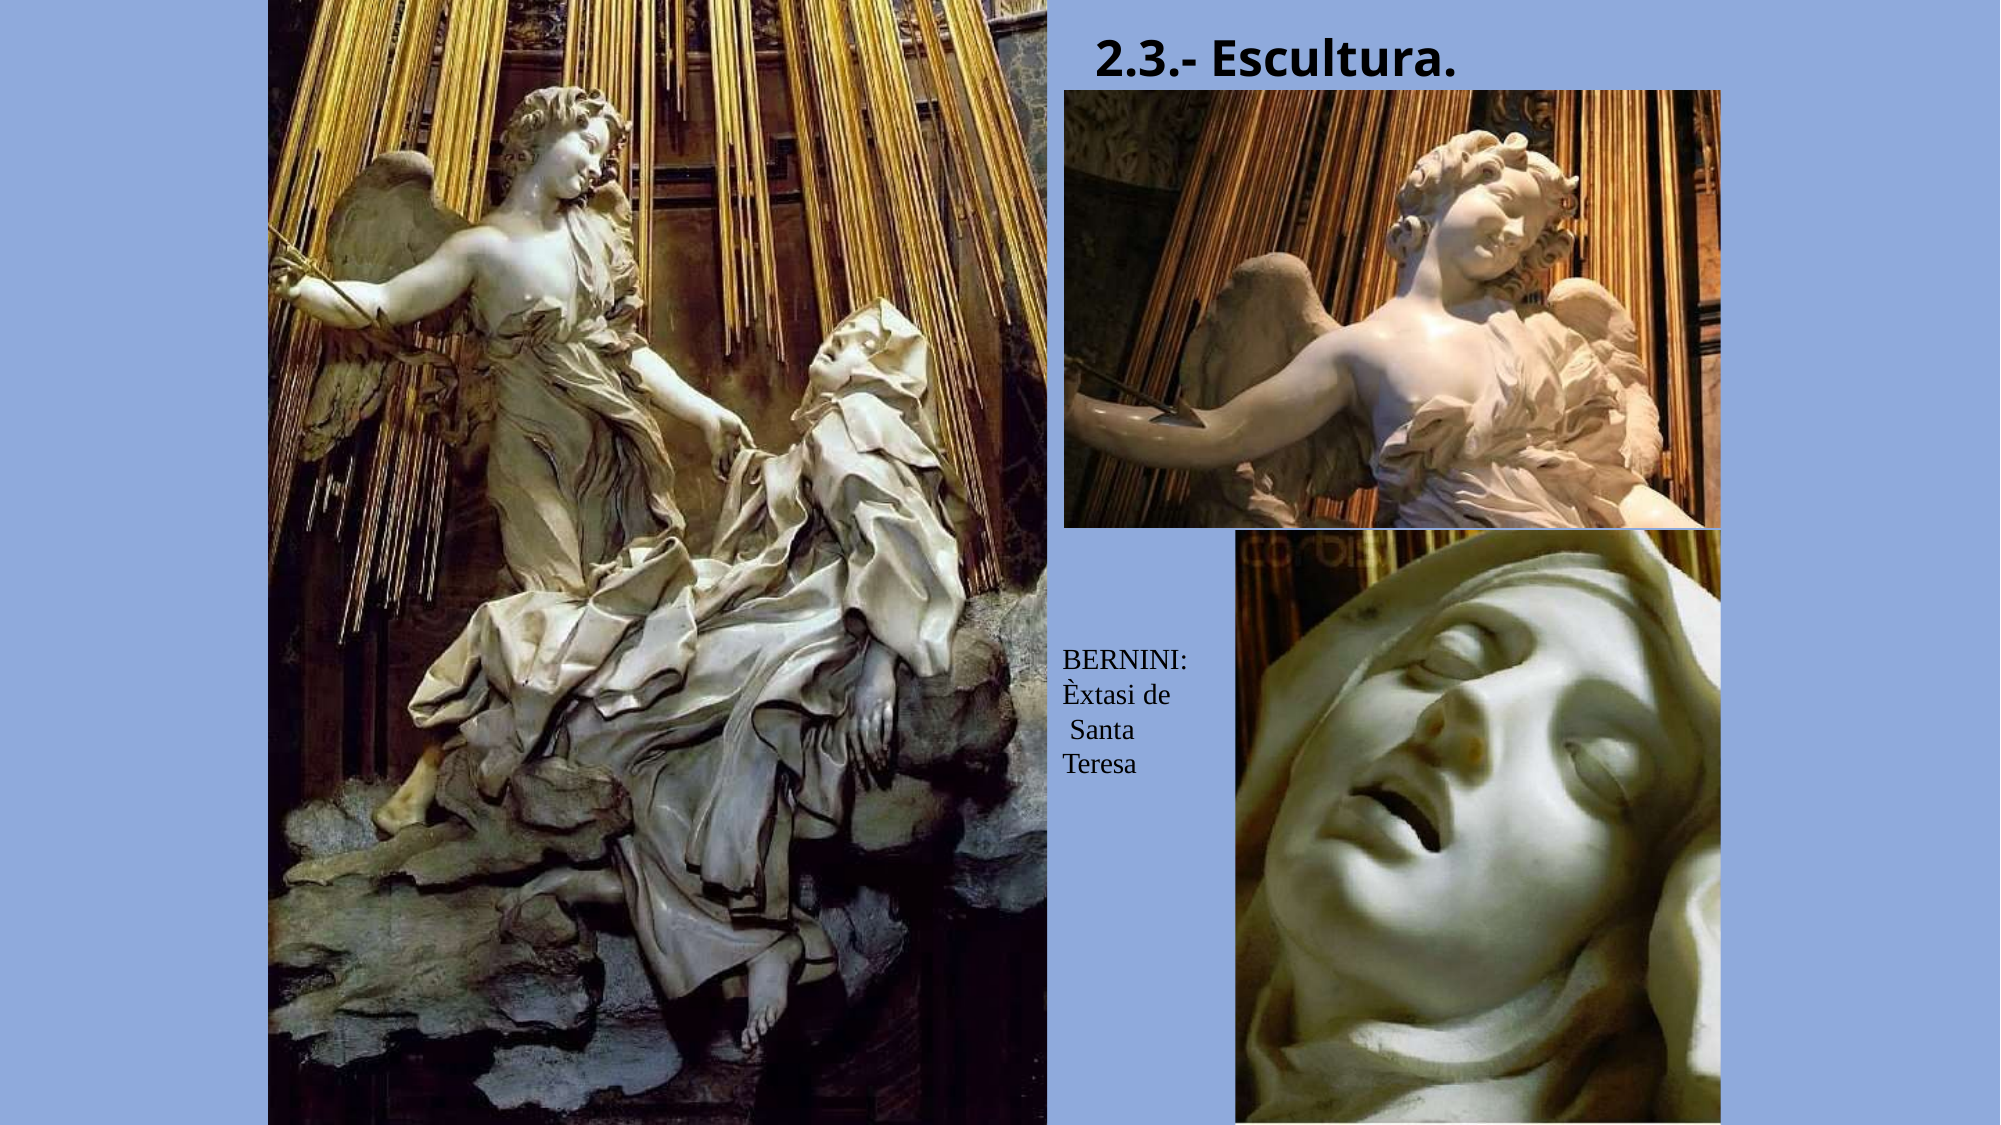

# 2.3.- Escultura.
BERNINI:
Èxtasi de Santa Teresa